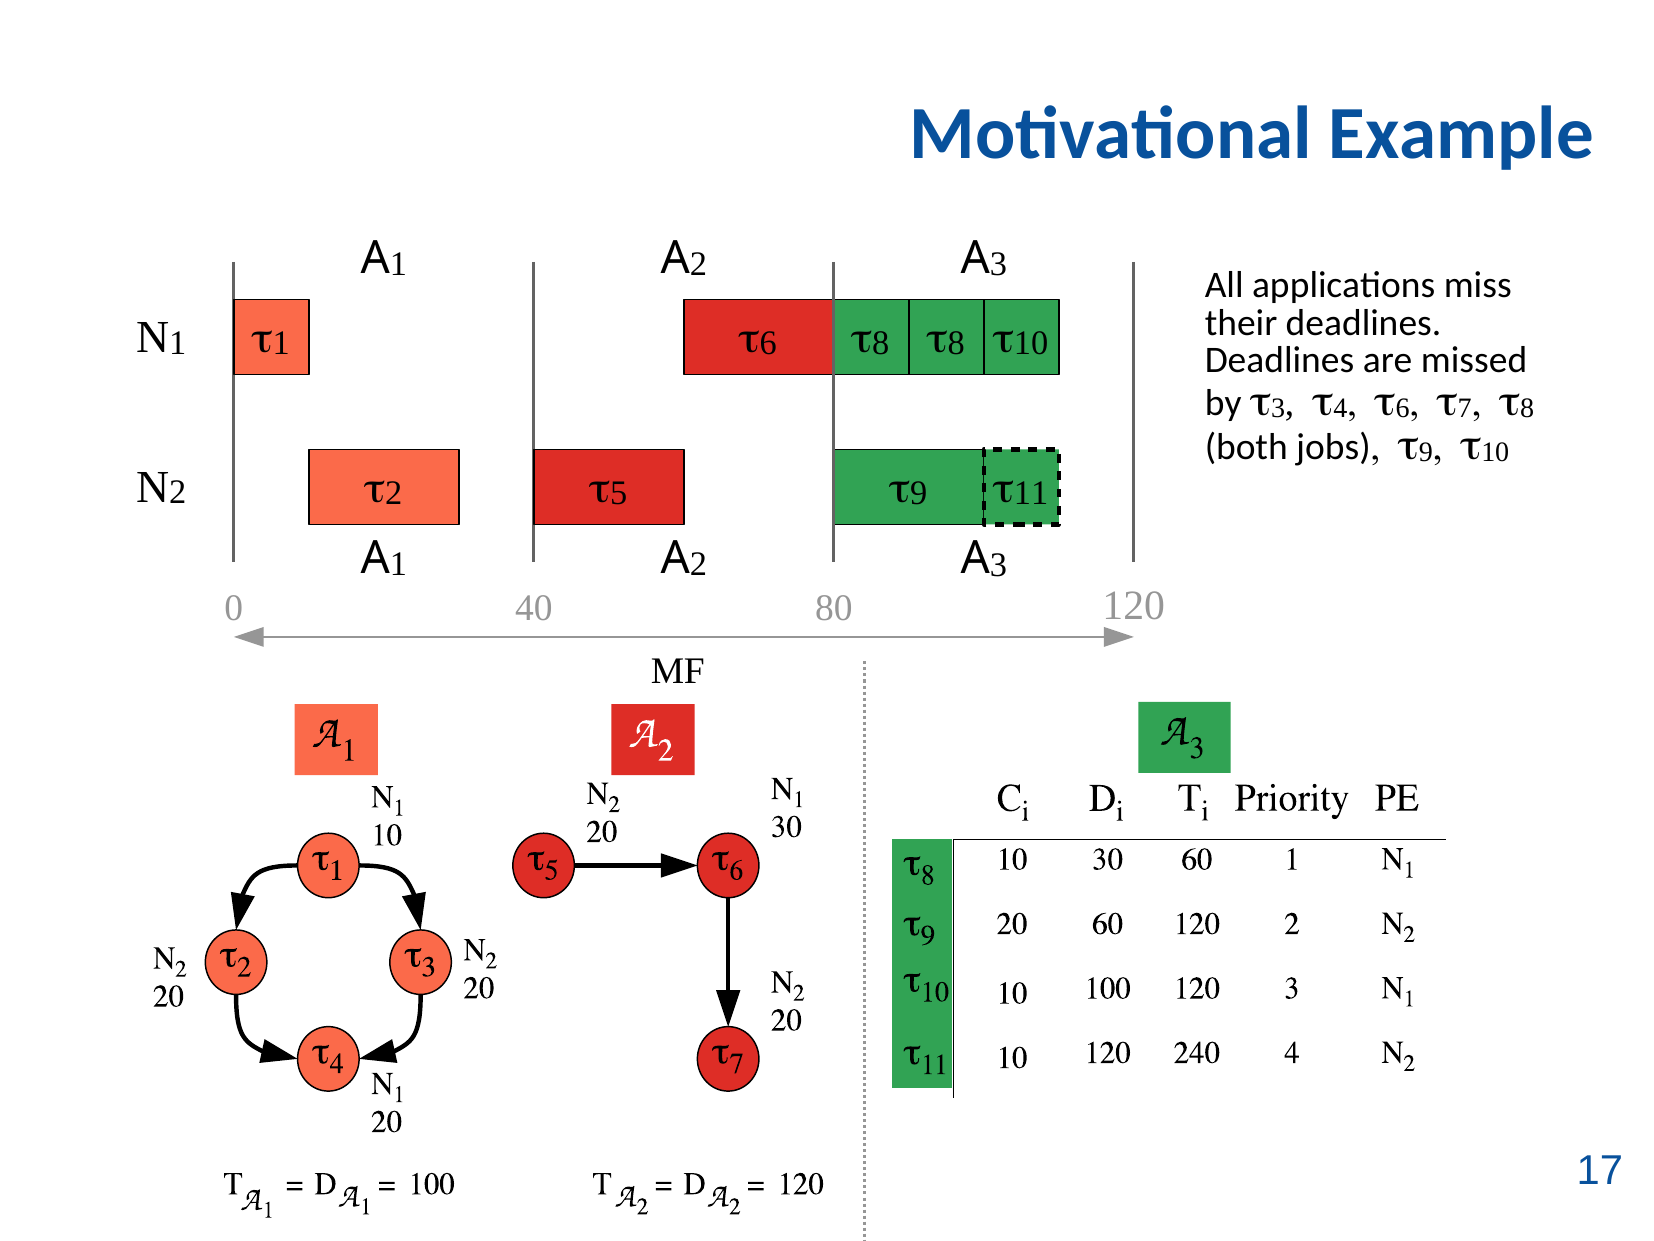

# Motivational Example
A1
A2
A3
All applications miss their deadlines. Deadlines are missed by τ3, τ4, τ6, τ7, τ8 (both jobs), τ9, τ10
τ1
τ6
τ8
τ8
τ10
N1
τ2
τ5
τ9
τ11
N2
A1
A2
A3
120
0
40
80
MF